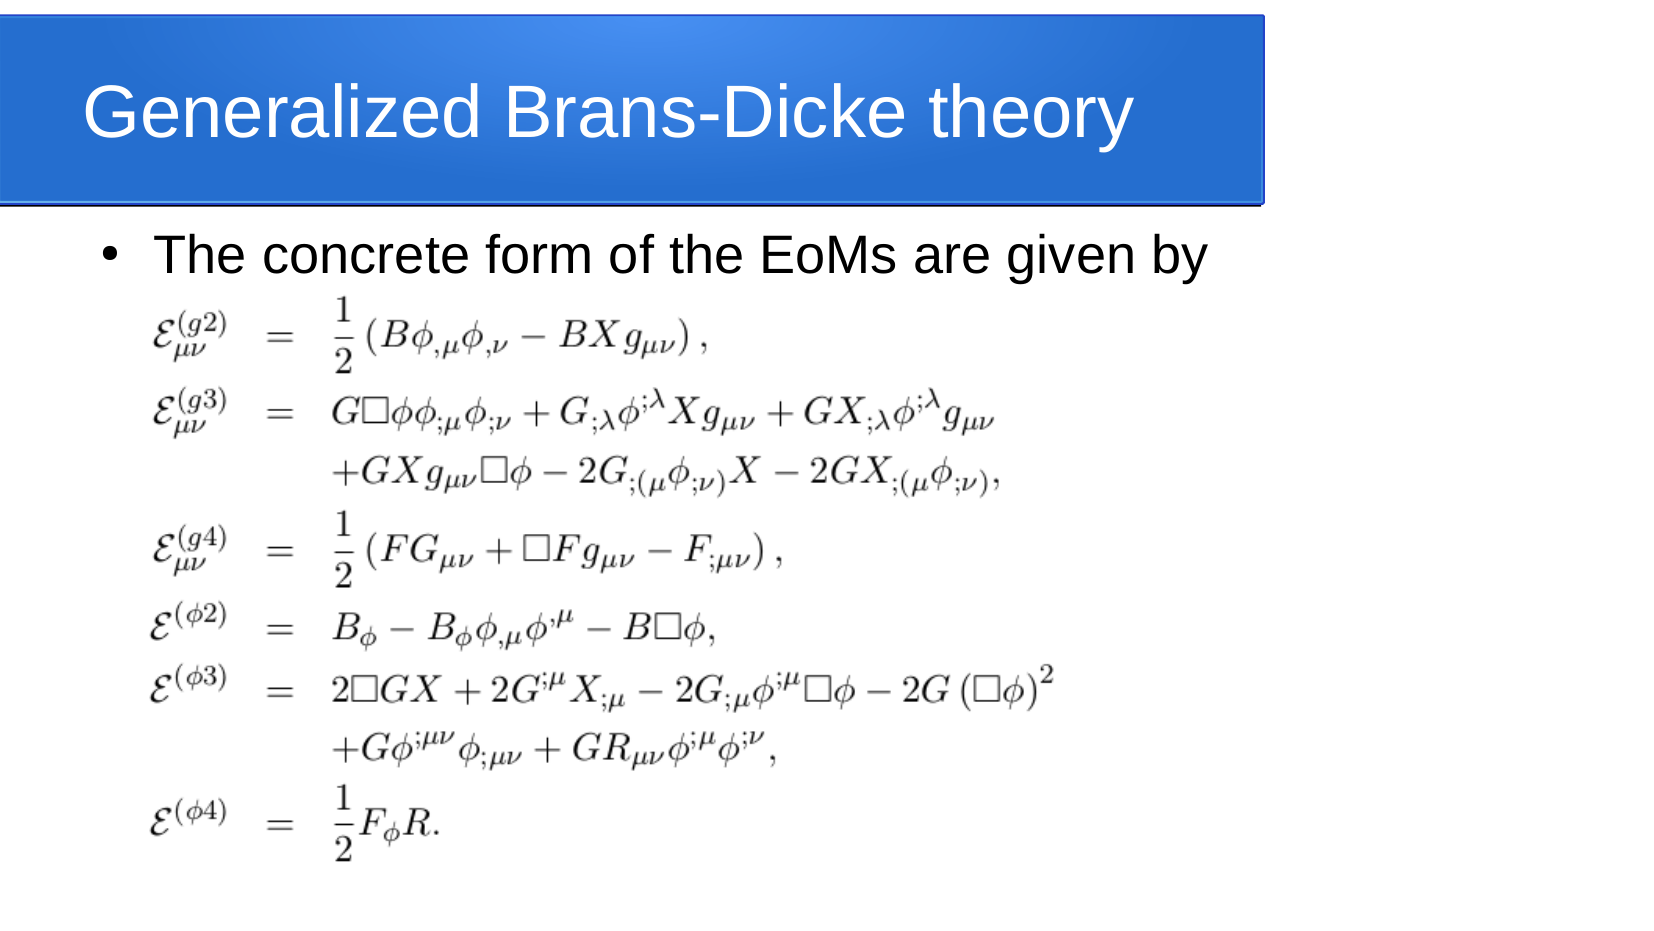

# Generalized Brans-Dicke theory
The concrete form of the EoMs are given by